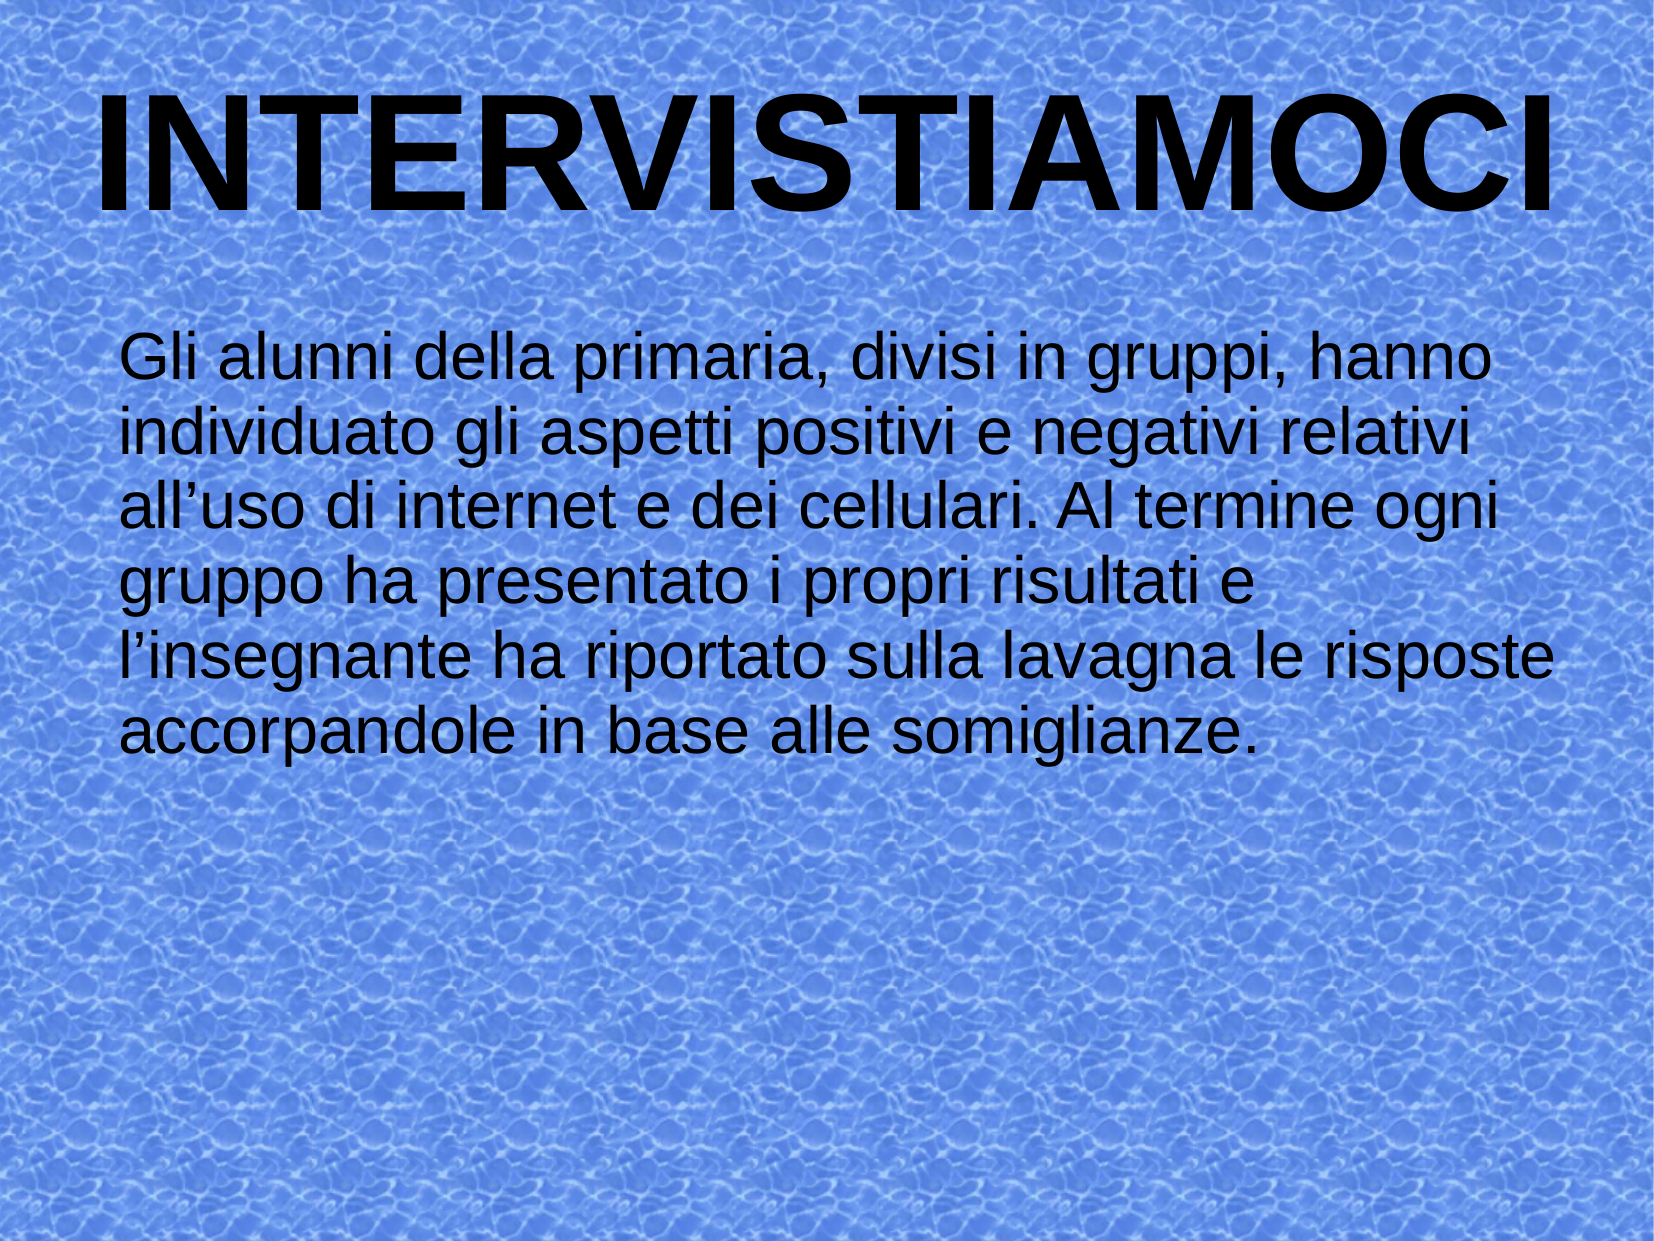

# INTERVISTIAMOCI
Gli alunni della primaria, divisi in gruppi, hanno individuato gli aspetti positivi e negativi relativi all’uso di internet e dei cellulari. Al termine ogni gruppo ha presentato i propri risultati e l’insegnante ha riportato sulla lavagna le risposte accorpandole in base alle somiglianze.